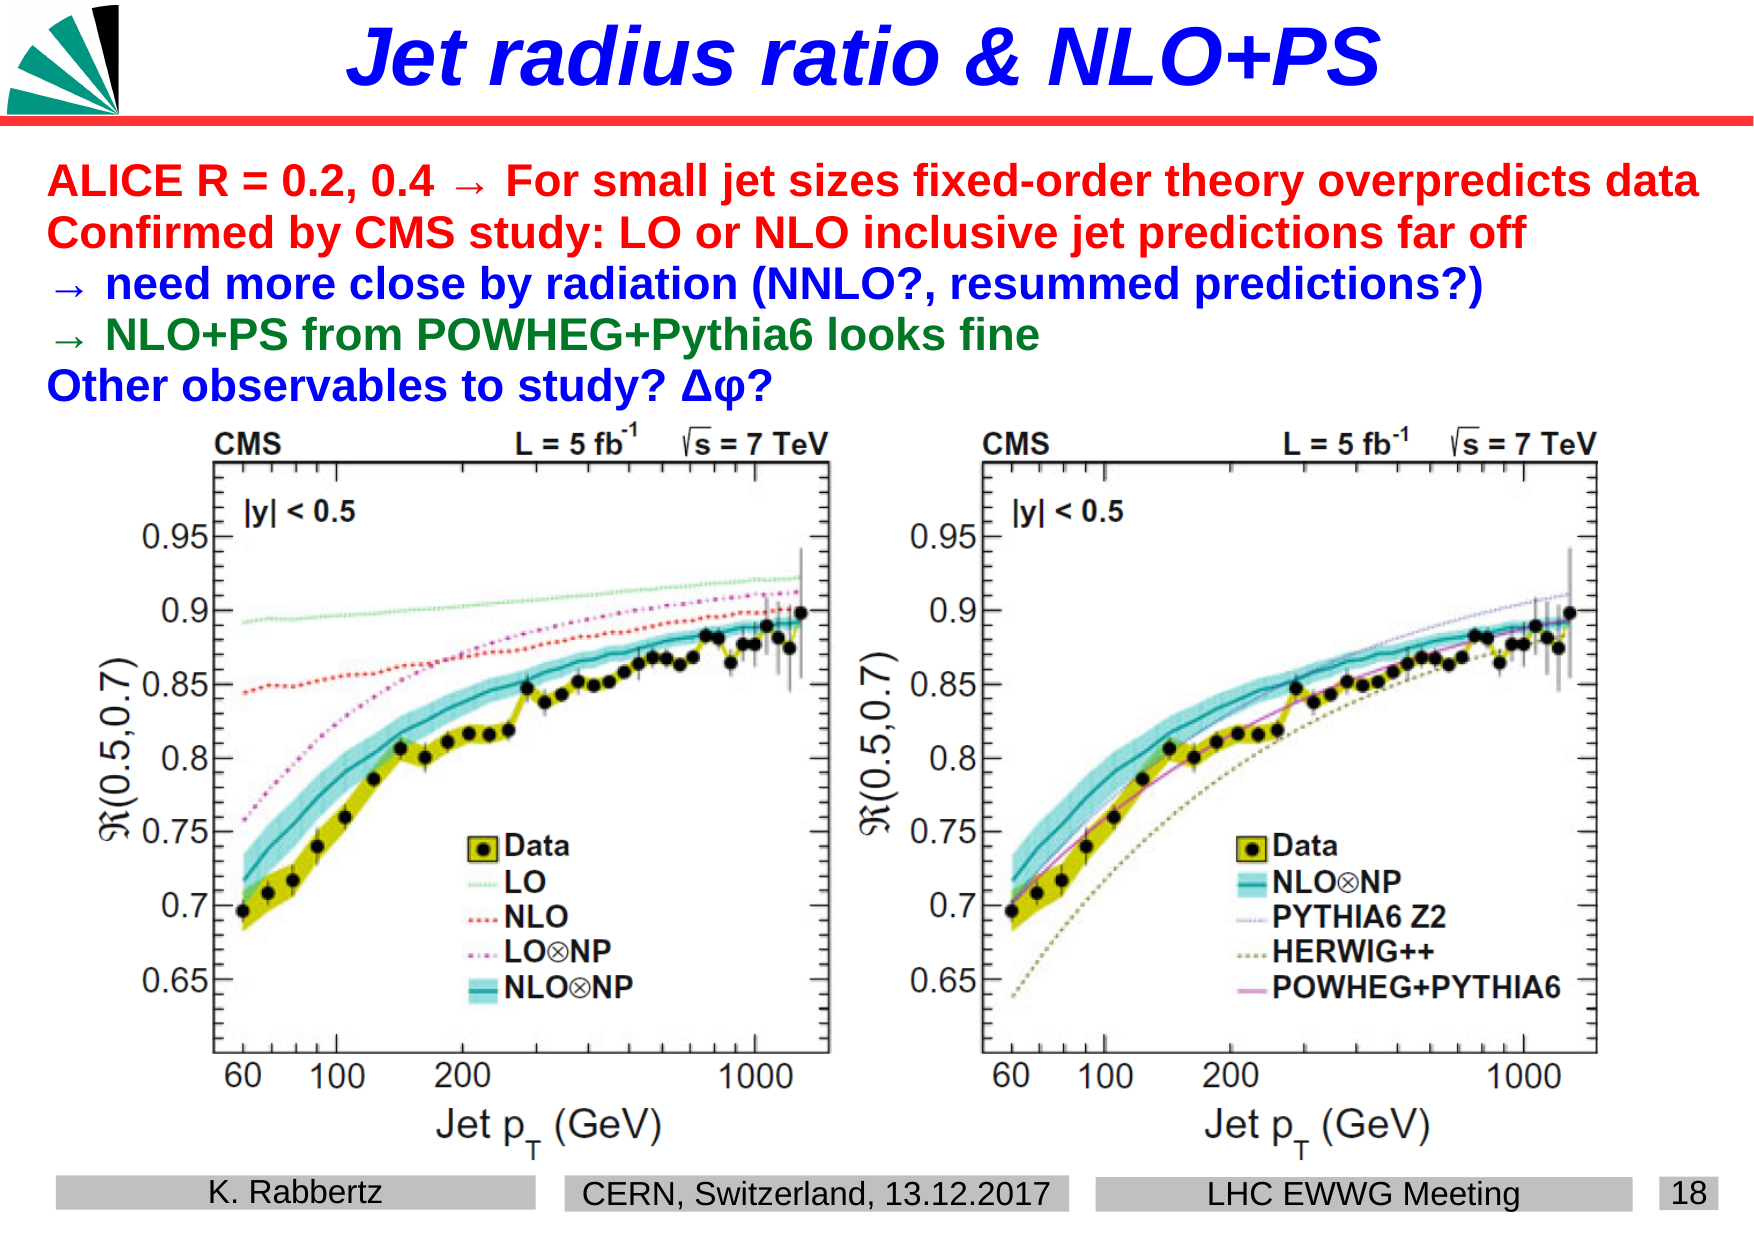

# Jet radius ratio & NLO+PS
ALICE R = 0.2, 0.4 → For small jet sizes fixed-order theory overpredicts data
Confirmed by CMS study: LO or NLO inclusive jet predictions far off
→ need more close by radiation (NNLO?, resummed predictions?)
→ NLO+PS from POWHEG+Pythia6 looks fine
Other observables to study? Δφ?